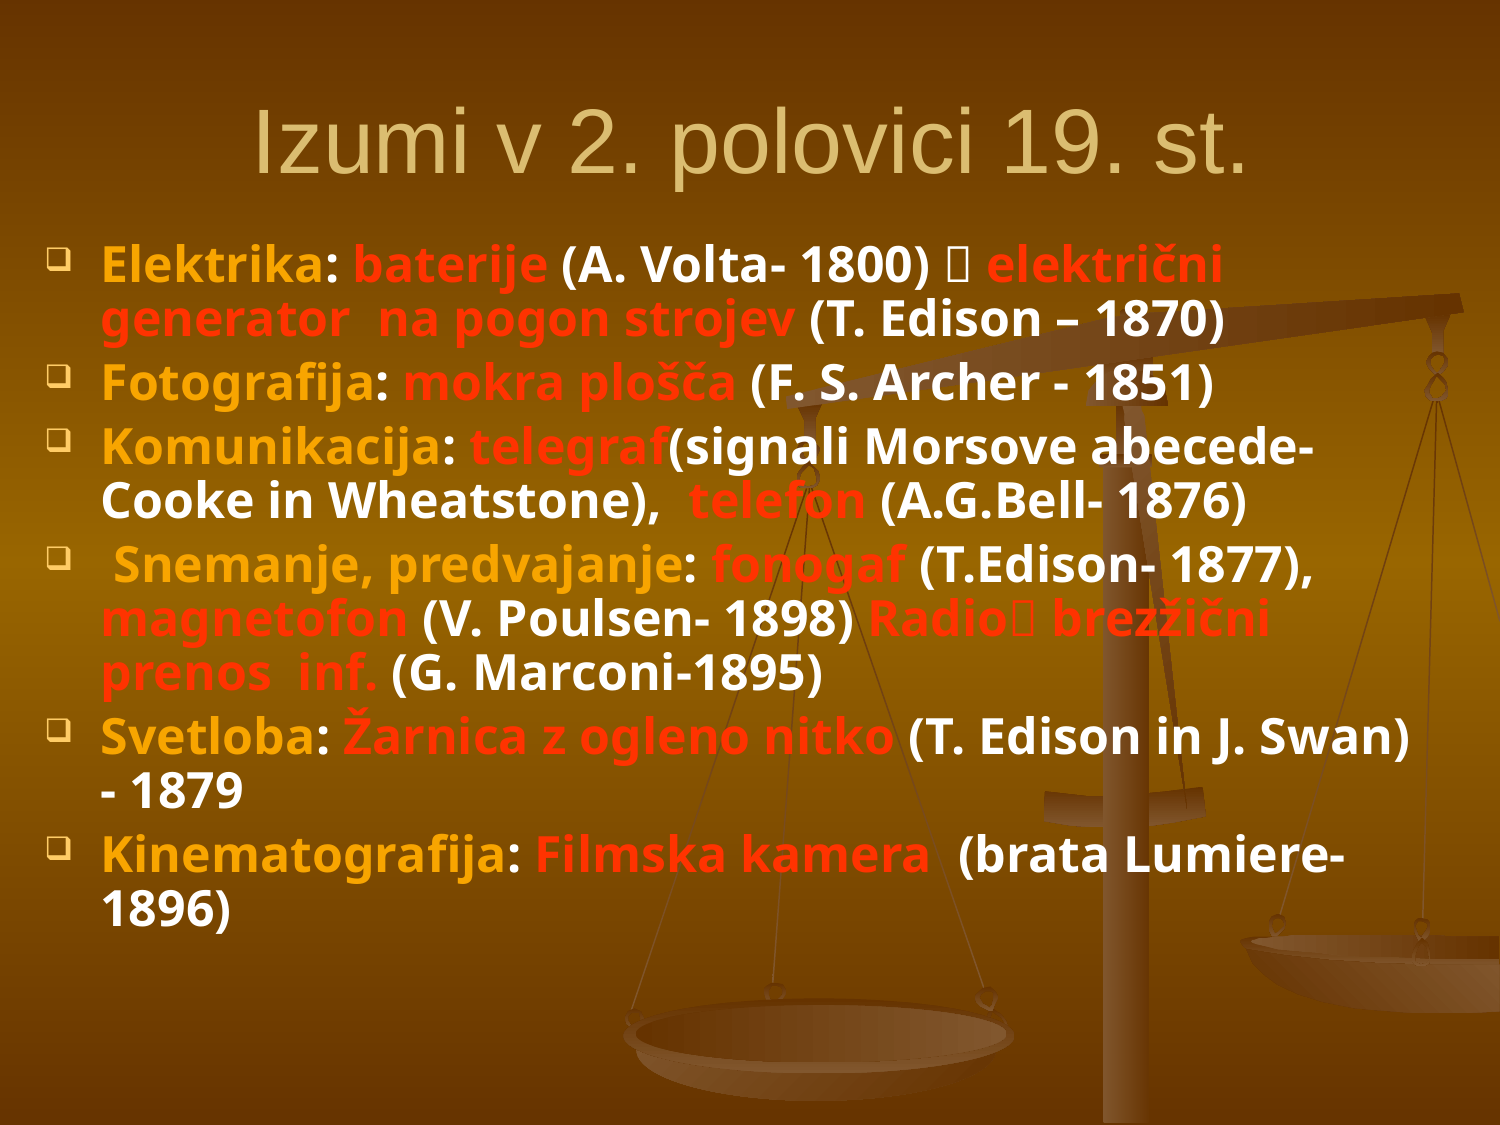

# Izumi v 2. polovici 19. st.
Elektrika: baterije (A. Volta- 1800)  električni generator na pogon strojev (T. Edison – 1870)
Fotografija: mokra plošča (F. S. Archer - 1851)
Komunikacija: telegraf(signali Morsove abecede- Cooke in Wheatstone), telefon (A.G.Bell- 1876)
 Snemanje, predvajanje: fonogaf (T.Edison- 1877), magnetofon (V. Poulsen- 1898) Radio brezžični prenos inf. (G. Marconi-1895)
Svetloba: Žarnica z ogleno nitko (T. Edison in J. Swan) - 1879
Kinematografija: Filmska kamera (brata Lumiere- 1896)